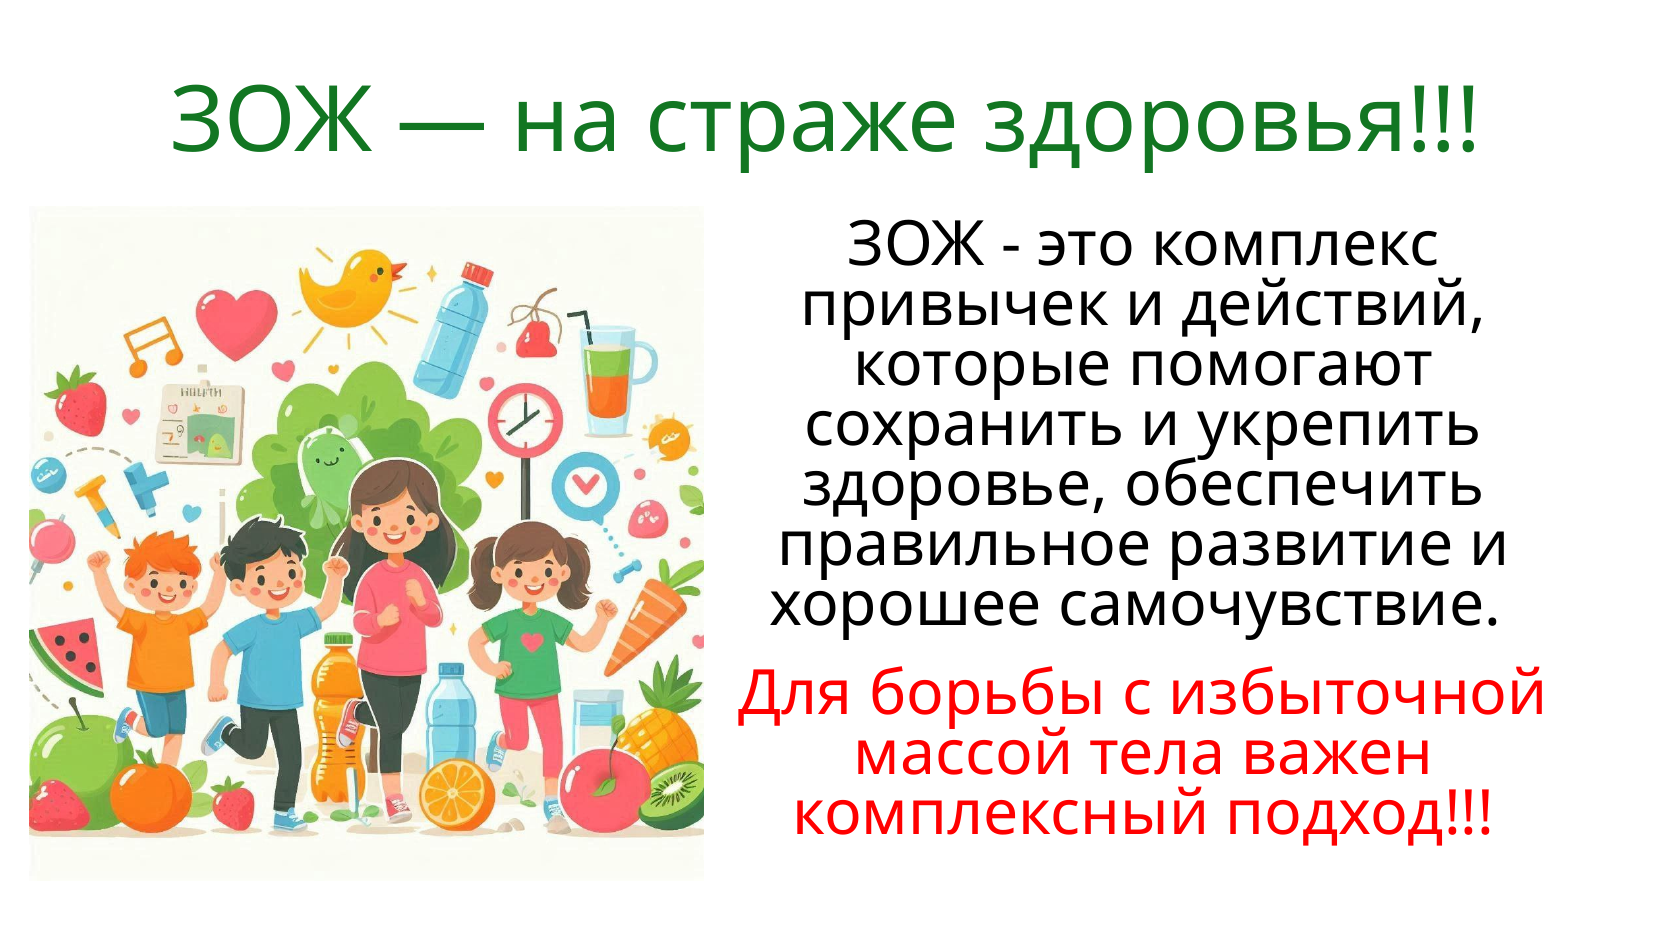

# ЗОЖ — на страже здоровья!!!
ЗОЖ - это комплекс привычек и действий, которые помогают сохранить и укрепить здоровье, обеспечить правильное развитие и хорошее самочувствие.
Для борьбы с избыточной массой тела важен комплексный подход!!!